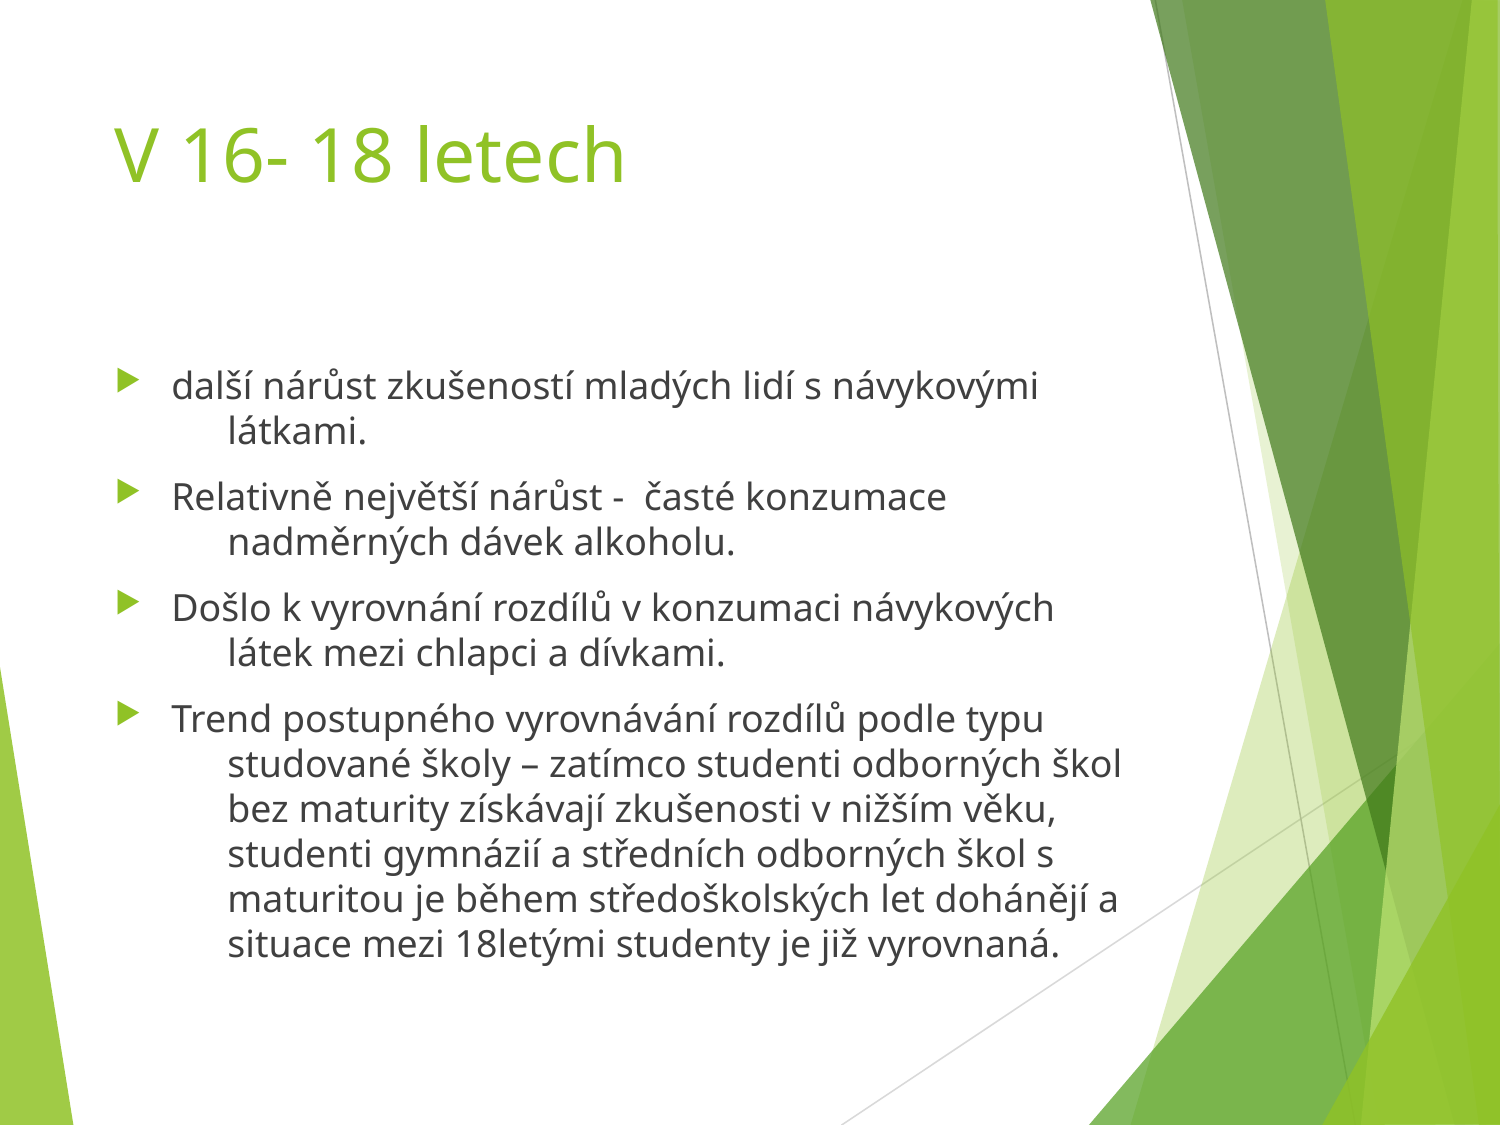

# V 16- 18 letech
další nárůst zkušeností mladých lidí s návykovými látkami.
Relativně největší nárůst - časté konzumace nadměrných dávek alkoholu.
Došlo k vyrovnání rozdílů v konzumaci návykových látek mezi chlapci a dívkami.
Trend postupného vyrovnávání rozdílů podle typu studované školy – zatímco studenti odborných škol bez maturity získávají zkušenosti v nižším věku, studenti gymnázií a středních odborných škol s maturitou je během středoškolských let dohánějí a situace mezi 18letými studenty je již vyrovnaná.